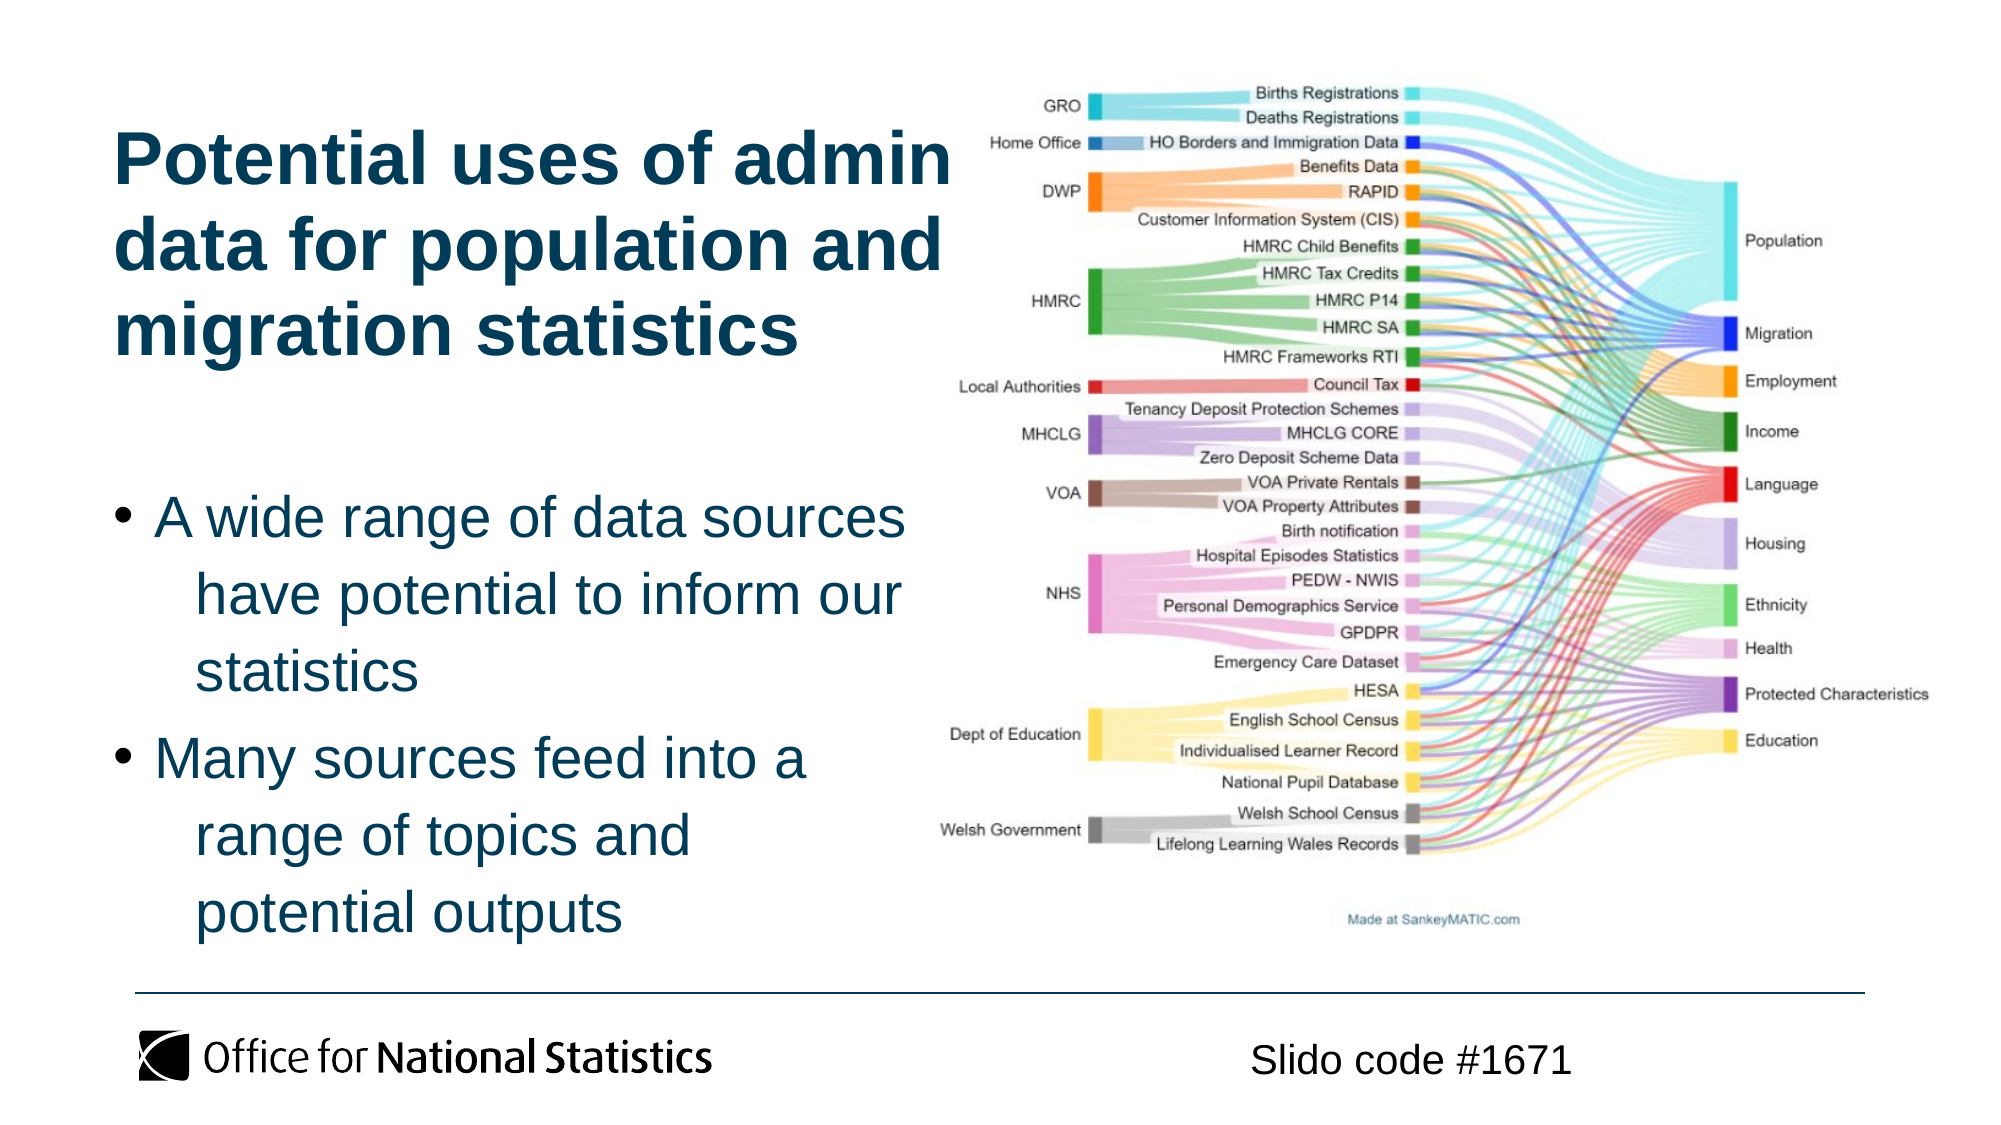

Potential uses of admin data for population and migration statistics
A wide range of data sources have potential to inform our statistics
Many sources feed into a range of topics and potential outputs
Slido code #1671